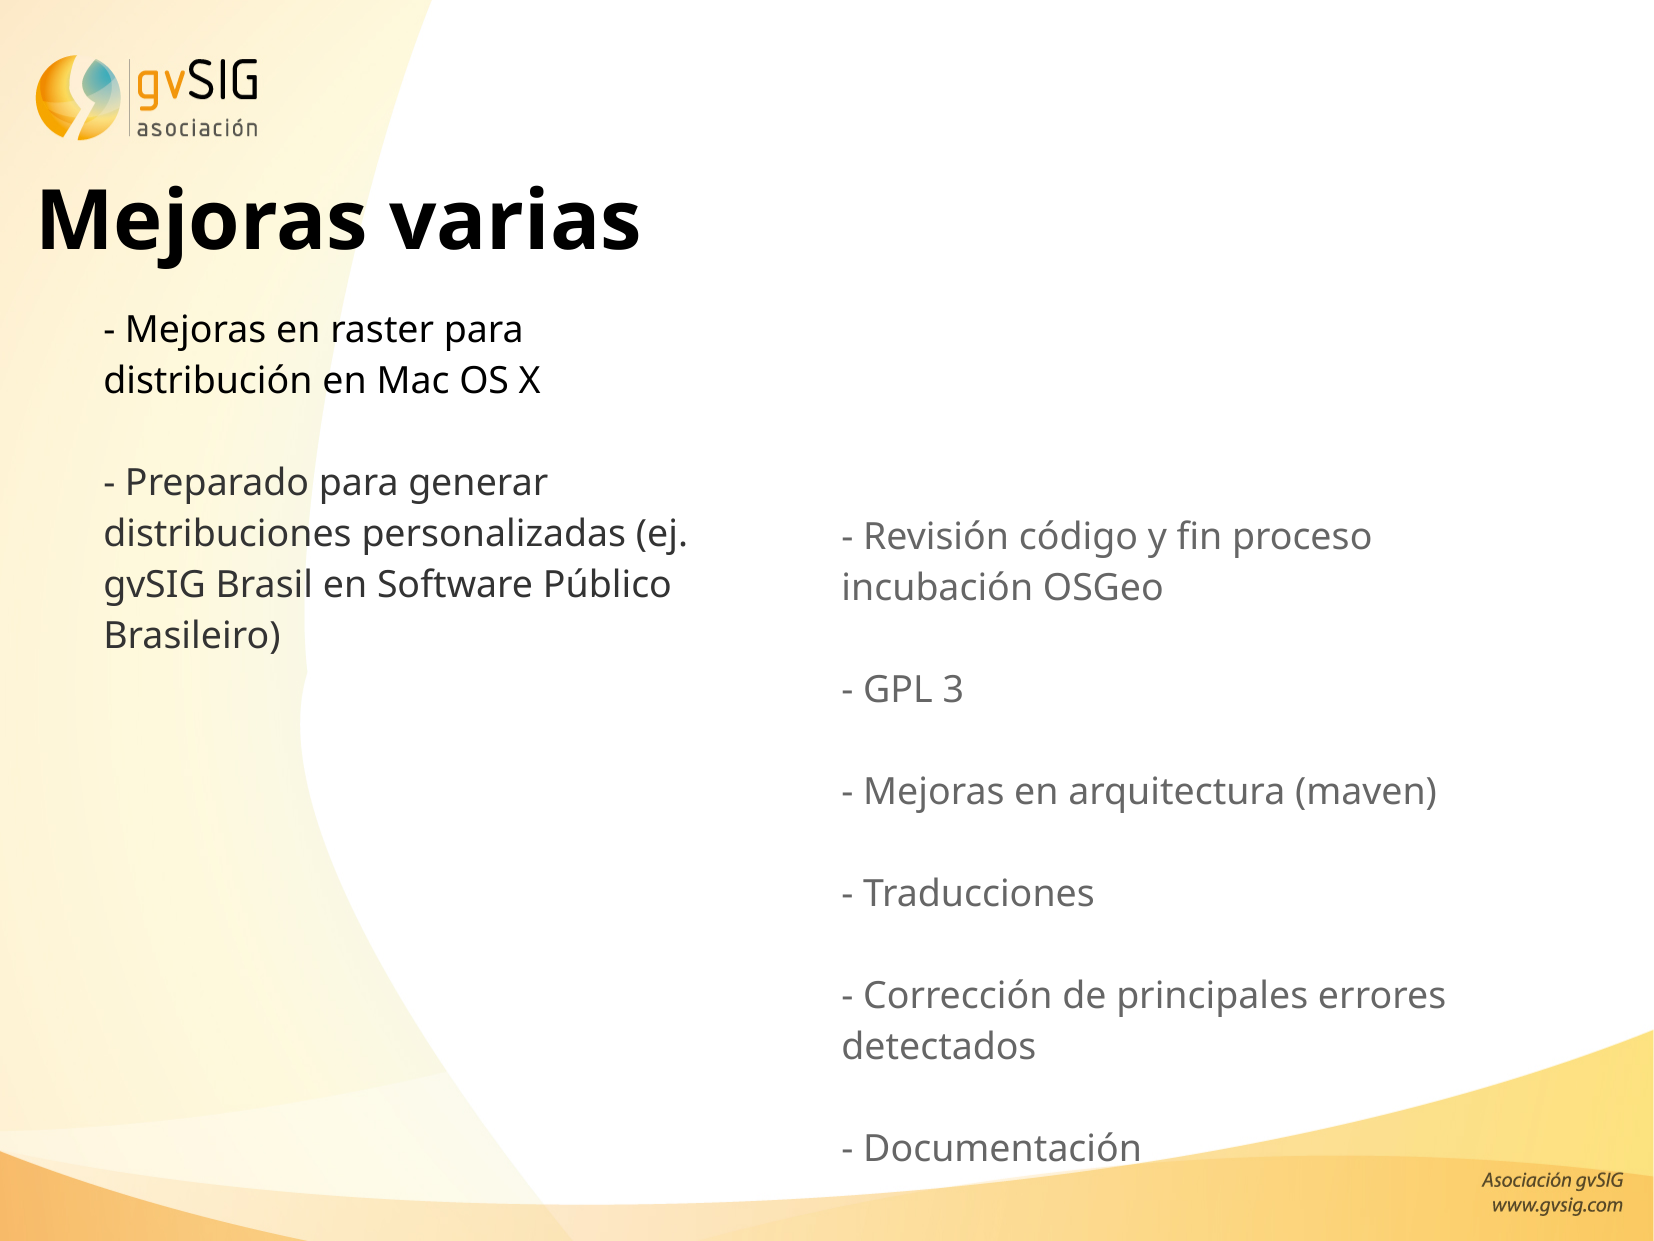

# Mejoras varias
- Mejoras en raster para distribución en Mac OS X
- Preparado para generar distribuciones personalizadas (ej. gvSIG Brasil en Software Público Brasileiro)
- Revisión código y fin proceso incubación OSGeo
- GPL 3
- Mejoras en arquitectura (maven)
- Traducciones
- Corrección de principales errores detectados
- Documentación